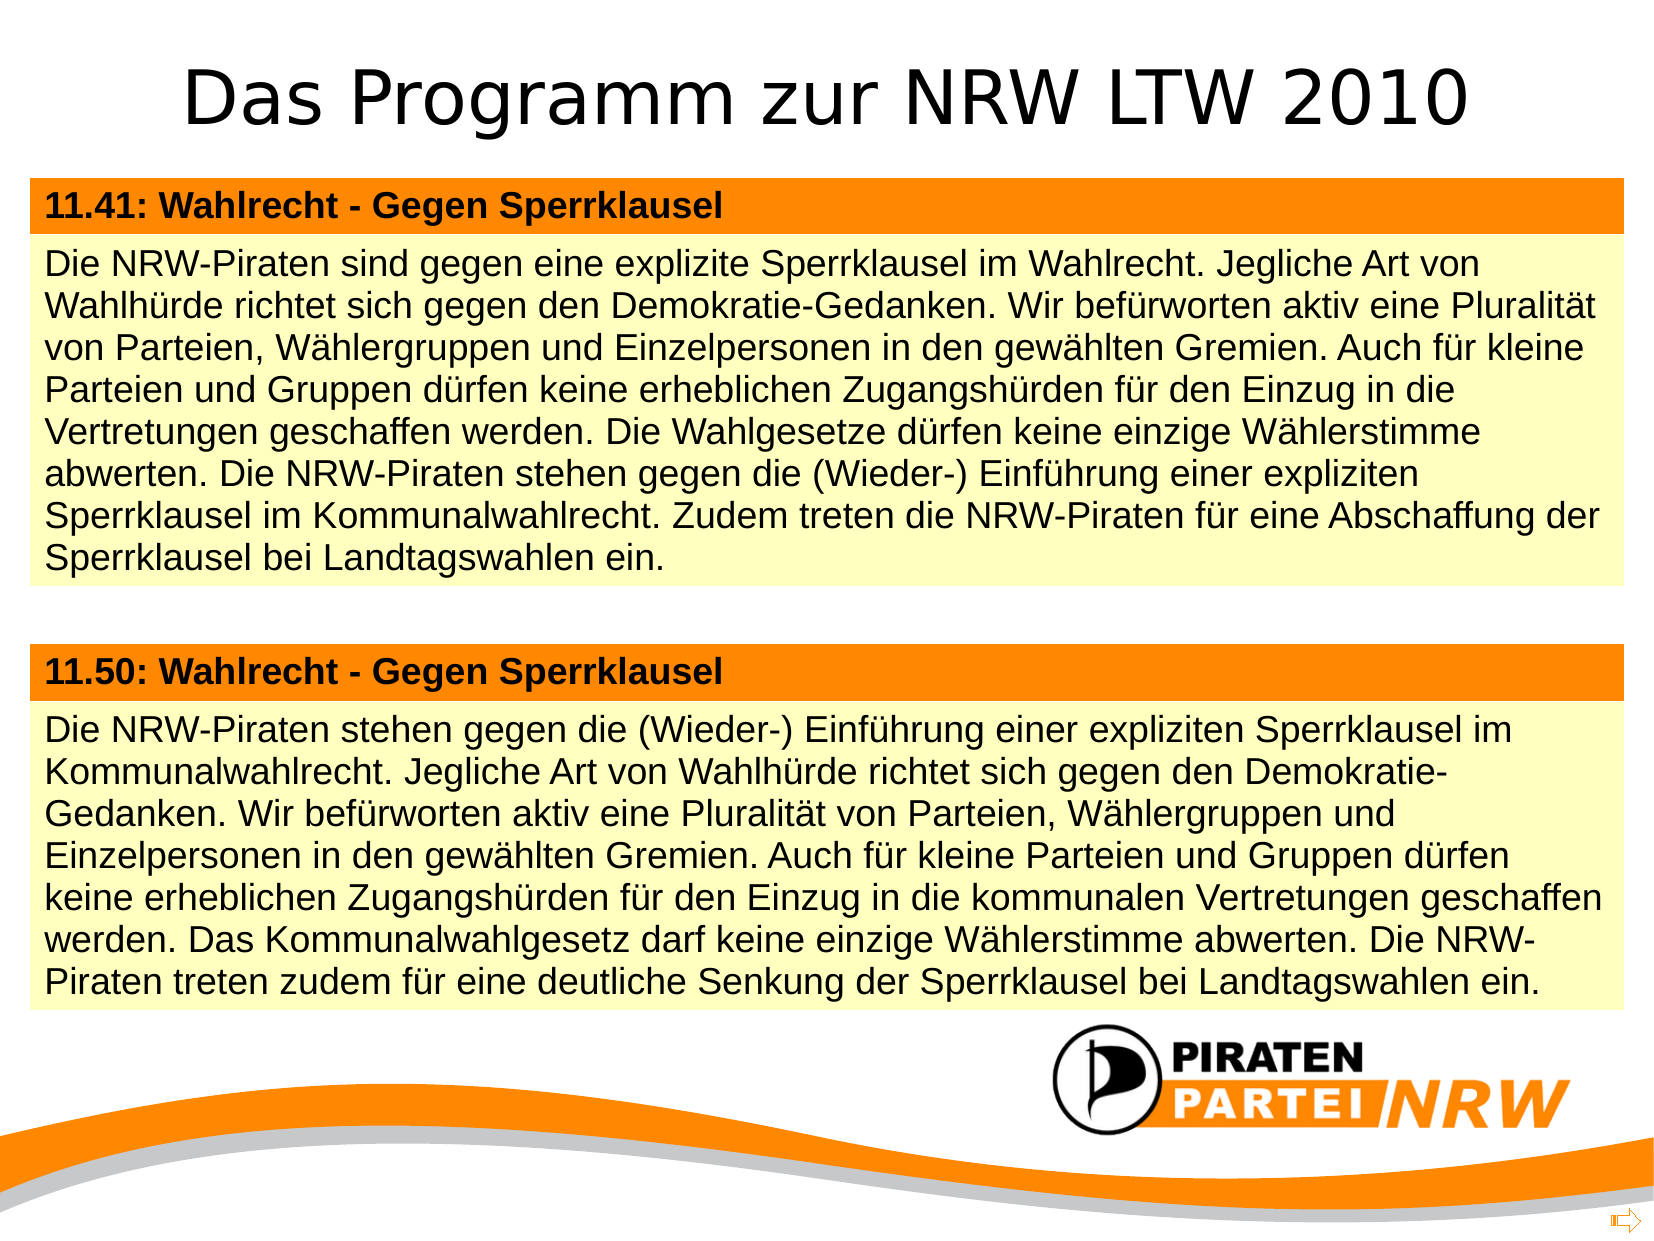

# Das Programm zur NRW LTW 2010
| 11.41: Wahlrecht - Gegen Sperrklausel |
| --- |
| Die NRW-Piraten sind gegen eine explizite Sperrklausel im Wahlrecht. Jegliche Art von Wahlhürde richtet sich gegen den Demokratie-Gedanken. Wir befürworten aktiv eine Pluralität von Parteien, Wählergruppen und Einzelpersonen in den gewählten Gremien. Auch für kleine Parteien und Gruppen dürfen keine erheblichen Zugangshürden für den Einzug in die Vertretungen geschaffen werden. Die Wahlgesetze dürfen keine einzige Wählerstimme abwerten. Die NRW-Piraten stehen gegen die (Wieder-) Einführung einer expliziten Sperrklausel im Kommunalwahlrecht. Zudem treten die NRW-Piraten für eine Abschaffung der Sperrklausel bei Landtagswahlen ein. |
| |
| 11.50: Wahlrecht - Gegen Sperrklausel |
| Die NRW-Piraten stehen gegen die (Wieder-) Einführung einer expliziten Sperrklausel im Kommunalwahlrecht. Jegliche Art von Wahlhürde richtet sich gegen den Demokratie-Gedanken. Wir befürworten aktiv eine Pluralität von Parteien, Wählergruppen und Einzelpersonen in den gewählten Gremien. Auch für kleine Parteien und Gruppen dürfen keine erheblichen Zugangshürden für den Einzug in die kommunalen Vertretungen geschaffen werden. Das Kommunalwahlgesetz darf keine einzige Wählerstimme abwerten. Die NRW-Piraten treten zudem für eine deutliche Senkung der Sperrklausel bei Landtagswahlen ein. |